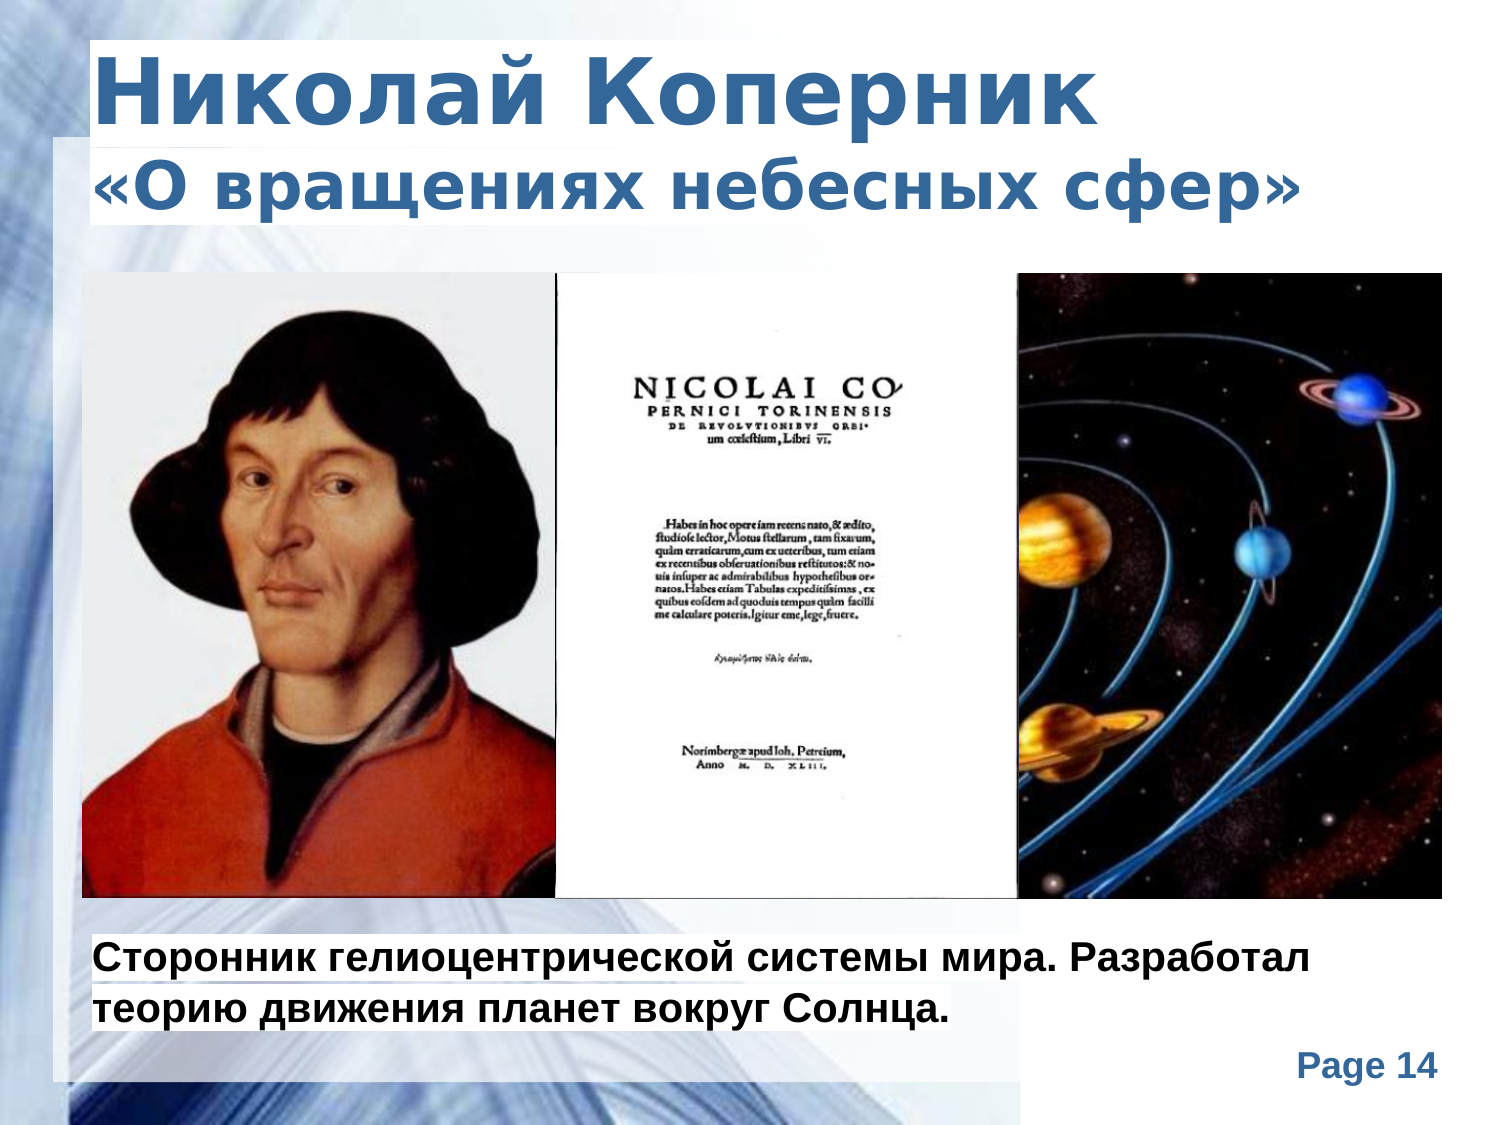

Николай Коперник
«О вращениях небесных сфер»
# Сторонник гелиоцентрической системы мира. Разработал теорию движения планет вокруг Солнца.